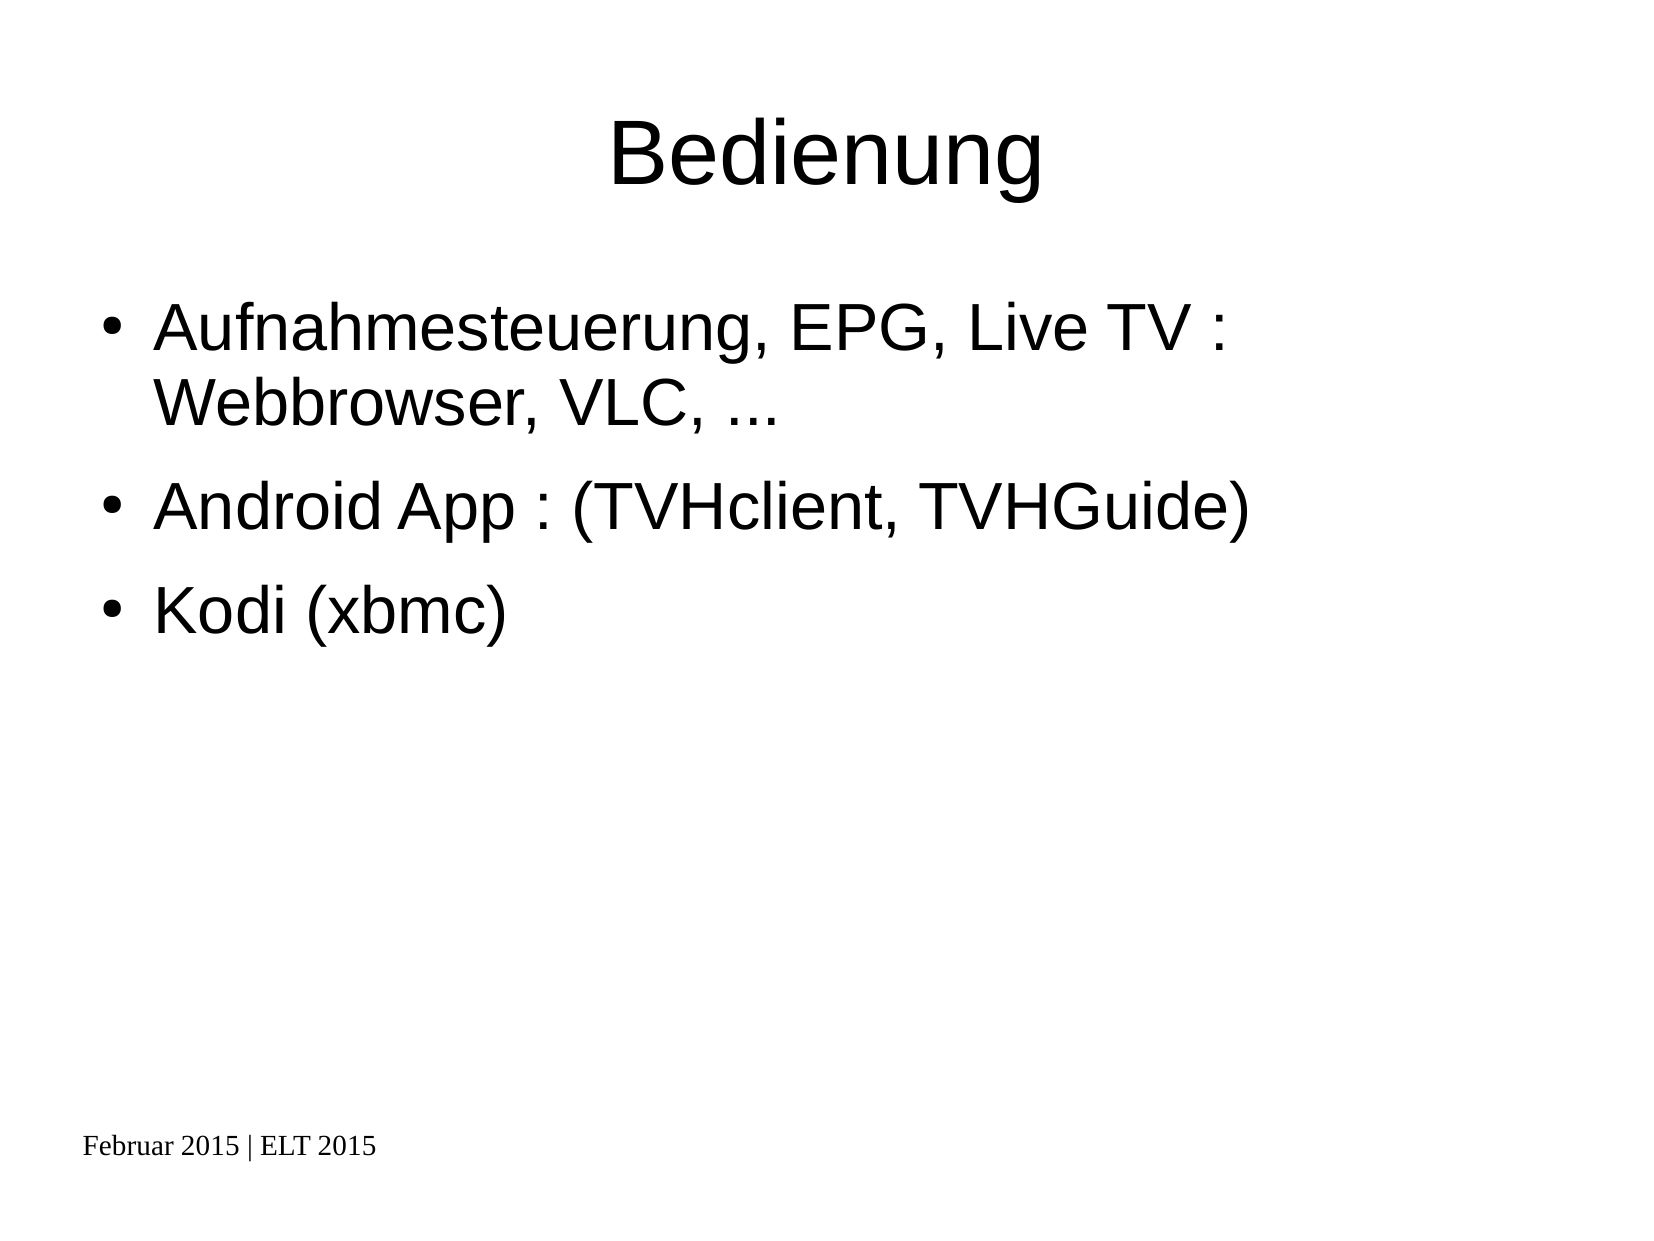

# Bedienung
Aufnahmesteuerung, EPG, Live TV : Webbrowser, VLC, ...
Android App : (TVHclient, TVHGuide)
Kodi (xbmc)